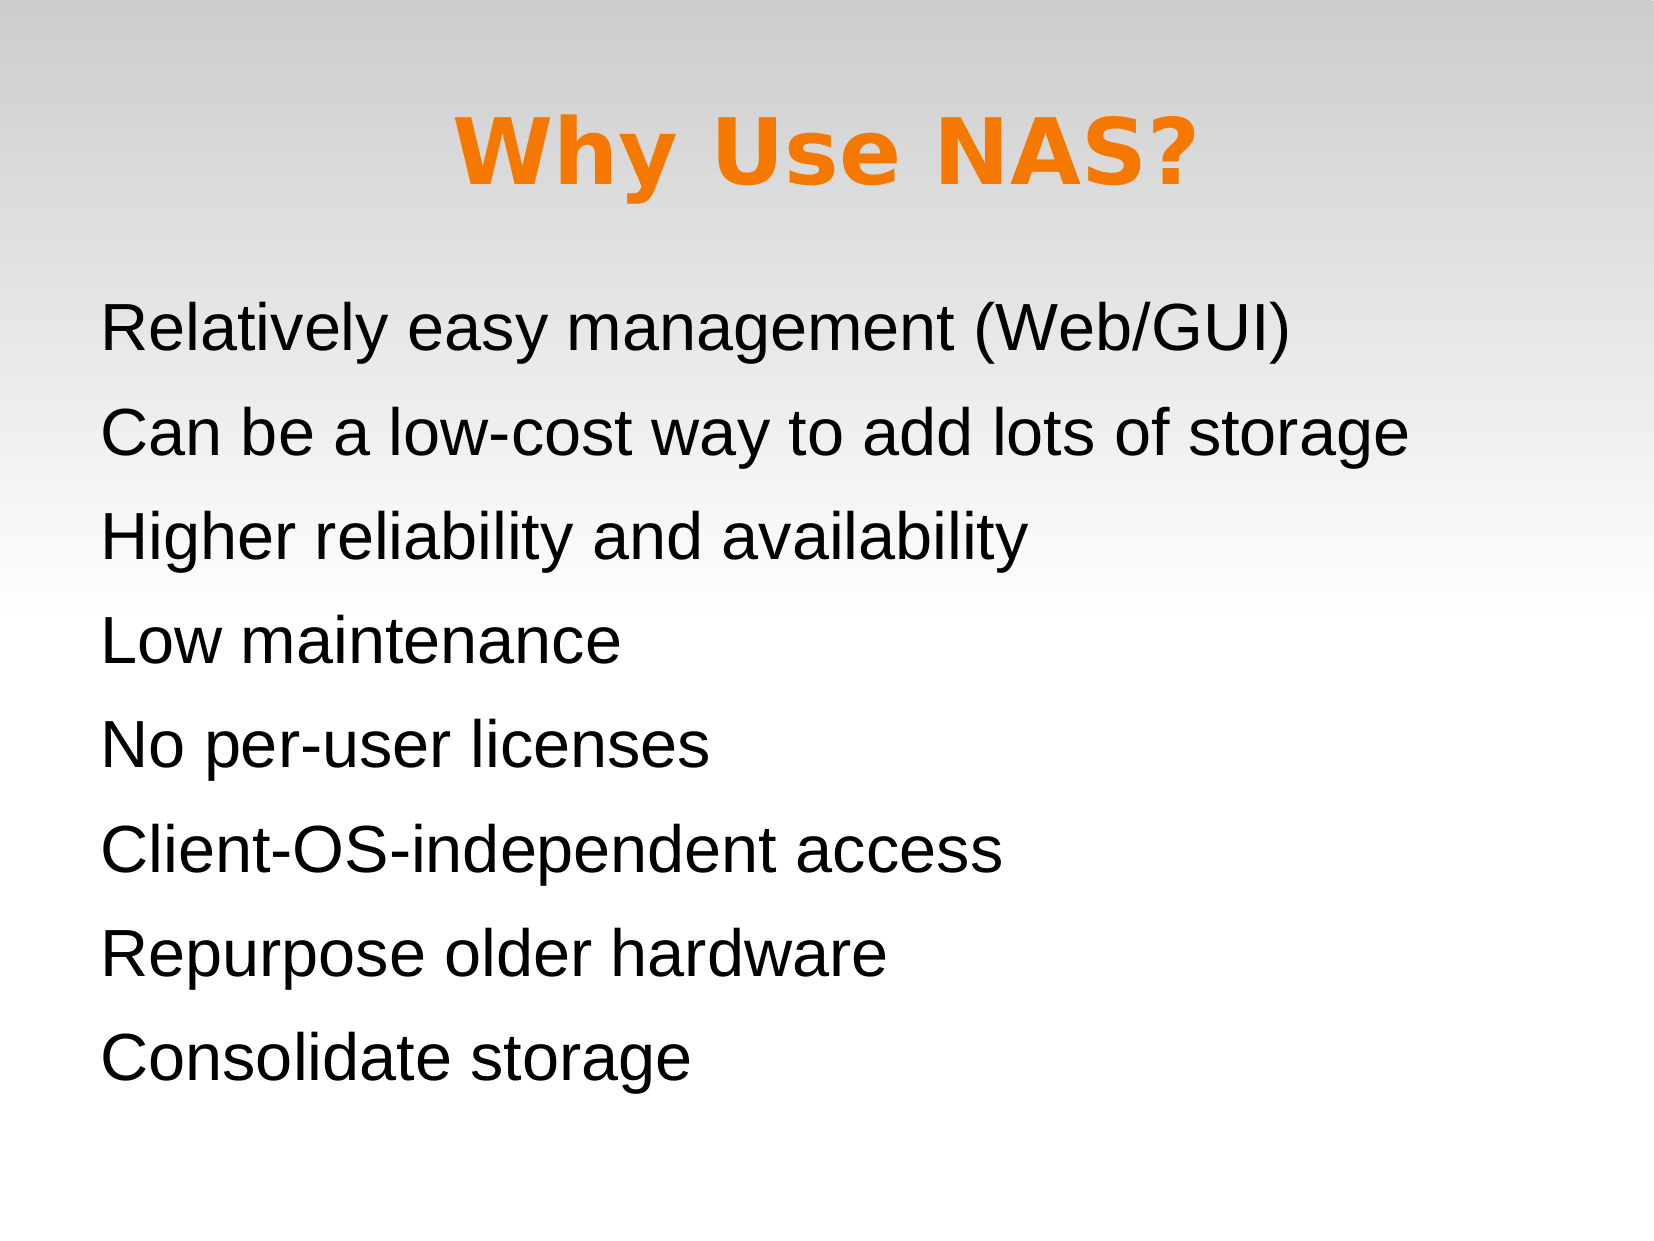

# Why Use NAS?
Relatively easy management (Web/GUI)
Can be a low-cost way to add lots of storage
Higher reliability and availability
Low maintenance
No per-user licenses
Client-OS-independent access
Repurpose older hardware
Consolidate storage